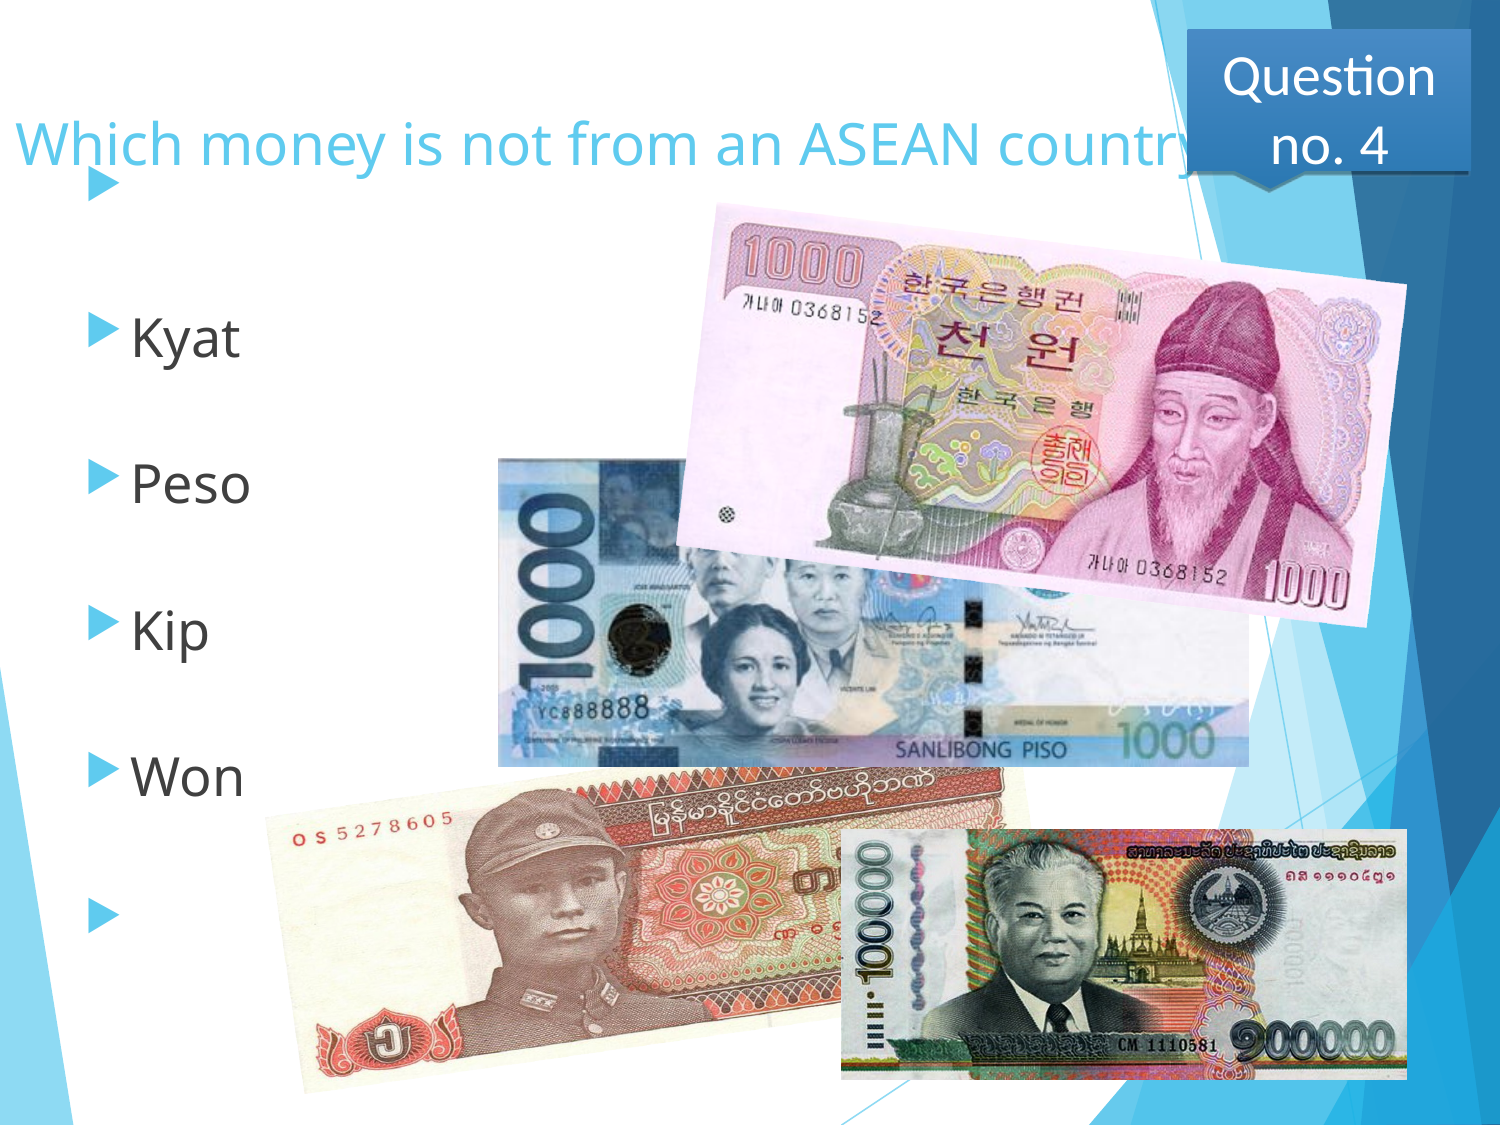

Question no. 4
# Which money is not from an ASEAN country?
Kyat
Peso
Kip
Won